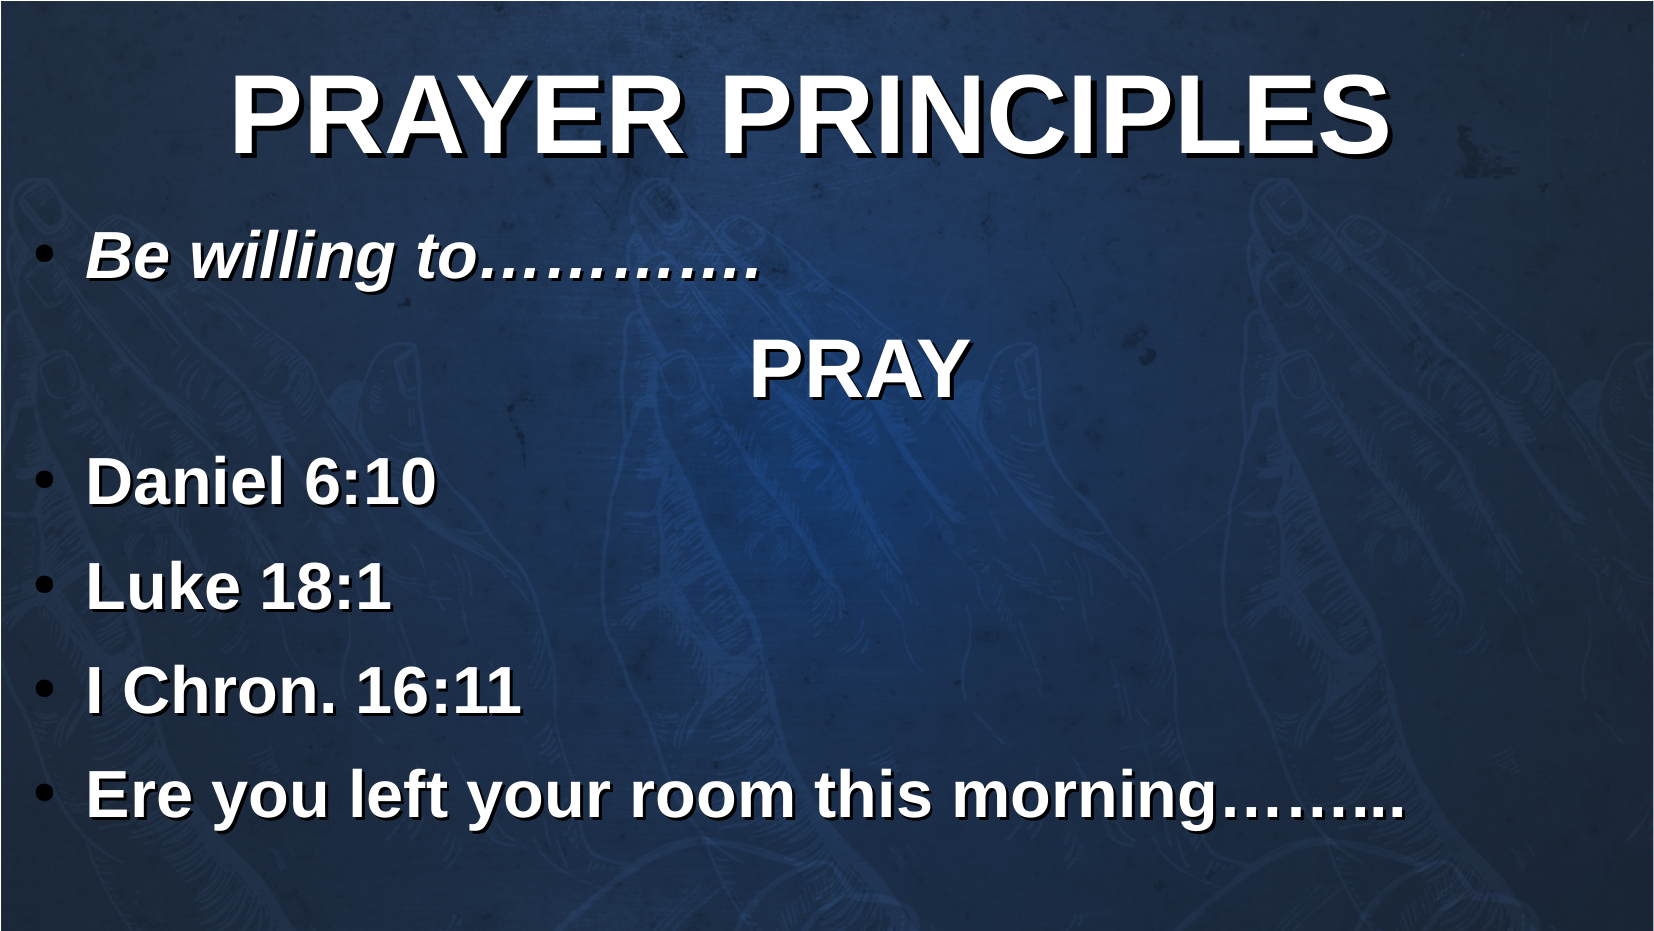

# PRAYER PRINCIPLES
Be willing to………….
PRAY
Daniel 6:10
Luke 18:1
I Chron. 16:11
Ere you left your room this morning……...